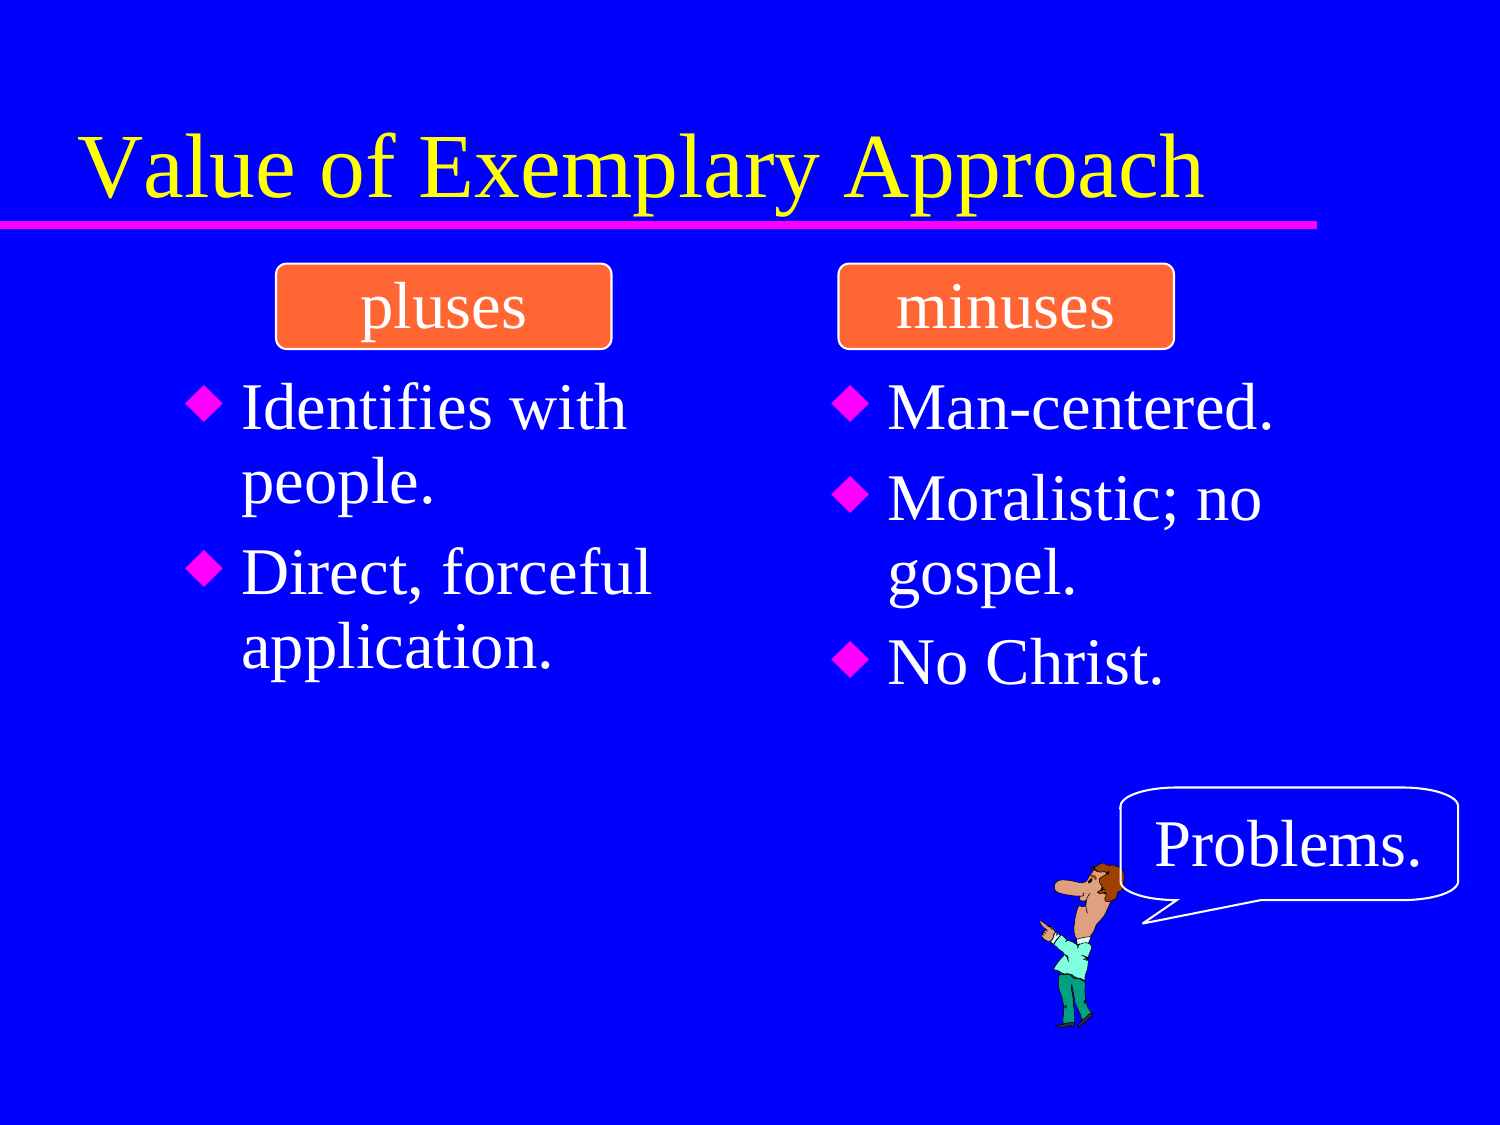

# Value of Exemplary Approach
pluses
minuses
Identifies with people.
Direct, forceful application.
Man-centered.
Moralistic; no gospel.
No Christ.
Problems.